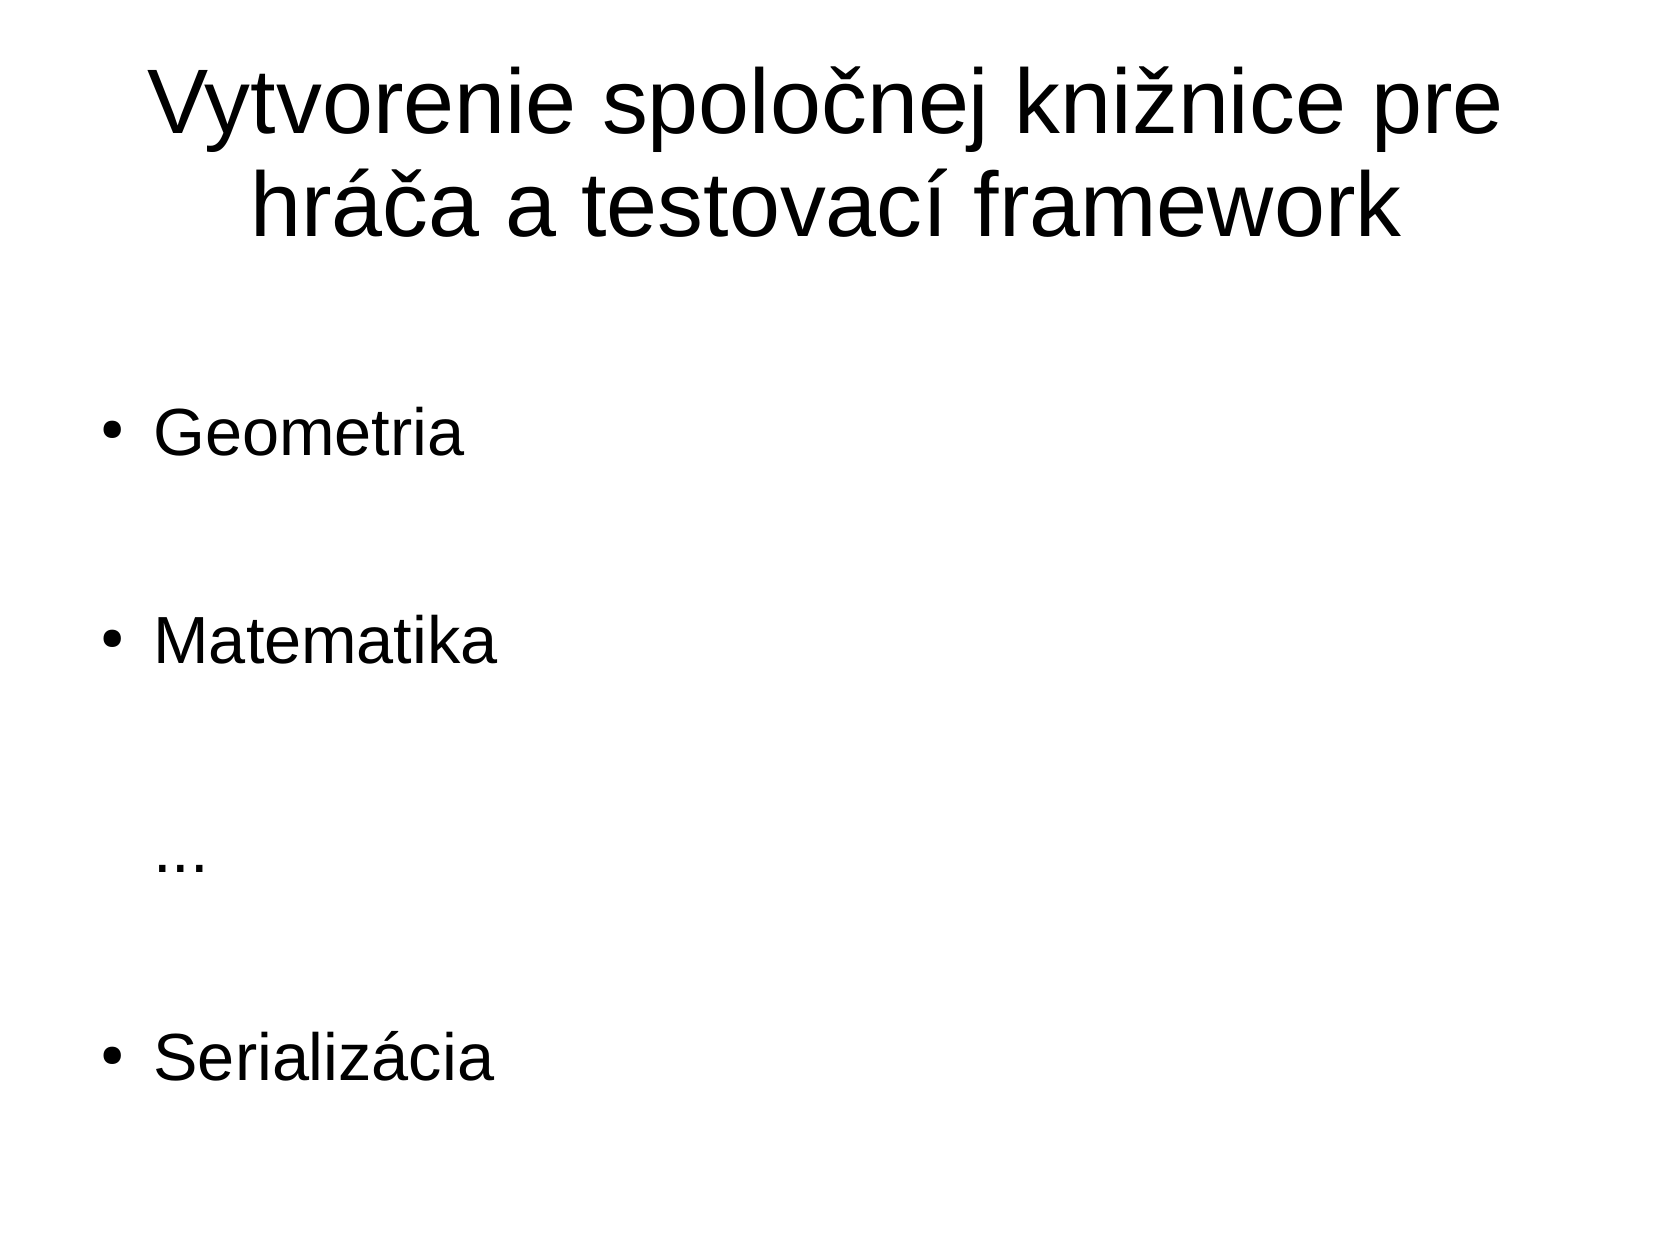

# Vytvorenie spoločnej knižnice pre hráča a testovací framework
Geometria
Matematika
...
Serializácia